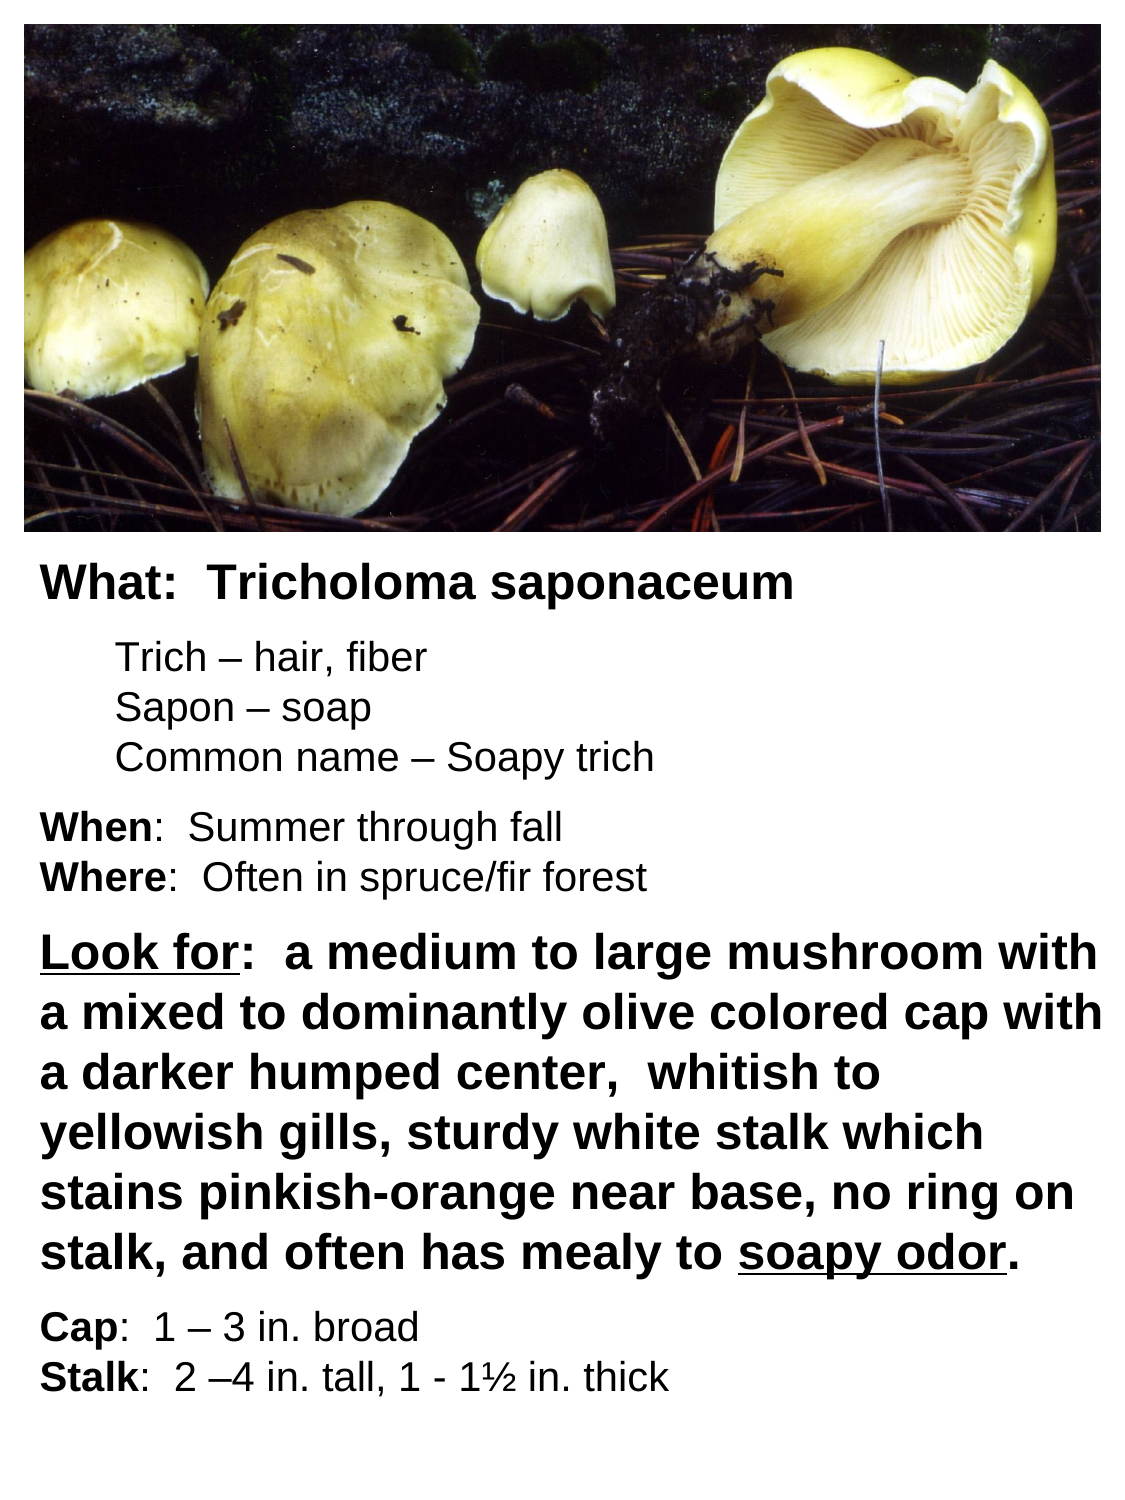

What: Tricholoma saponaceum
Trich – hair, fiber
Sapon – soap
Common name – Soapy trich
When: Summer through fall
Where: Often in spruce/fir forest
Look for: a medium to large mushroom with a mixed to dominantly olive colored cap with a darker humped center, whitish to yellowish gills, sturdy white stalk which stains pinkish-orange near base, no ring on stalk, and often has mealy to soapy odor.
Cap: 1 – 3 in. broad
Stalk: 2 –4 in. tall, 1 - 1½ in. thick